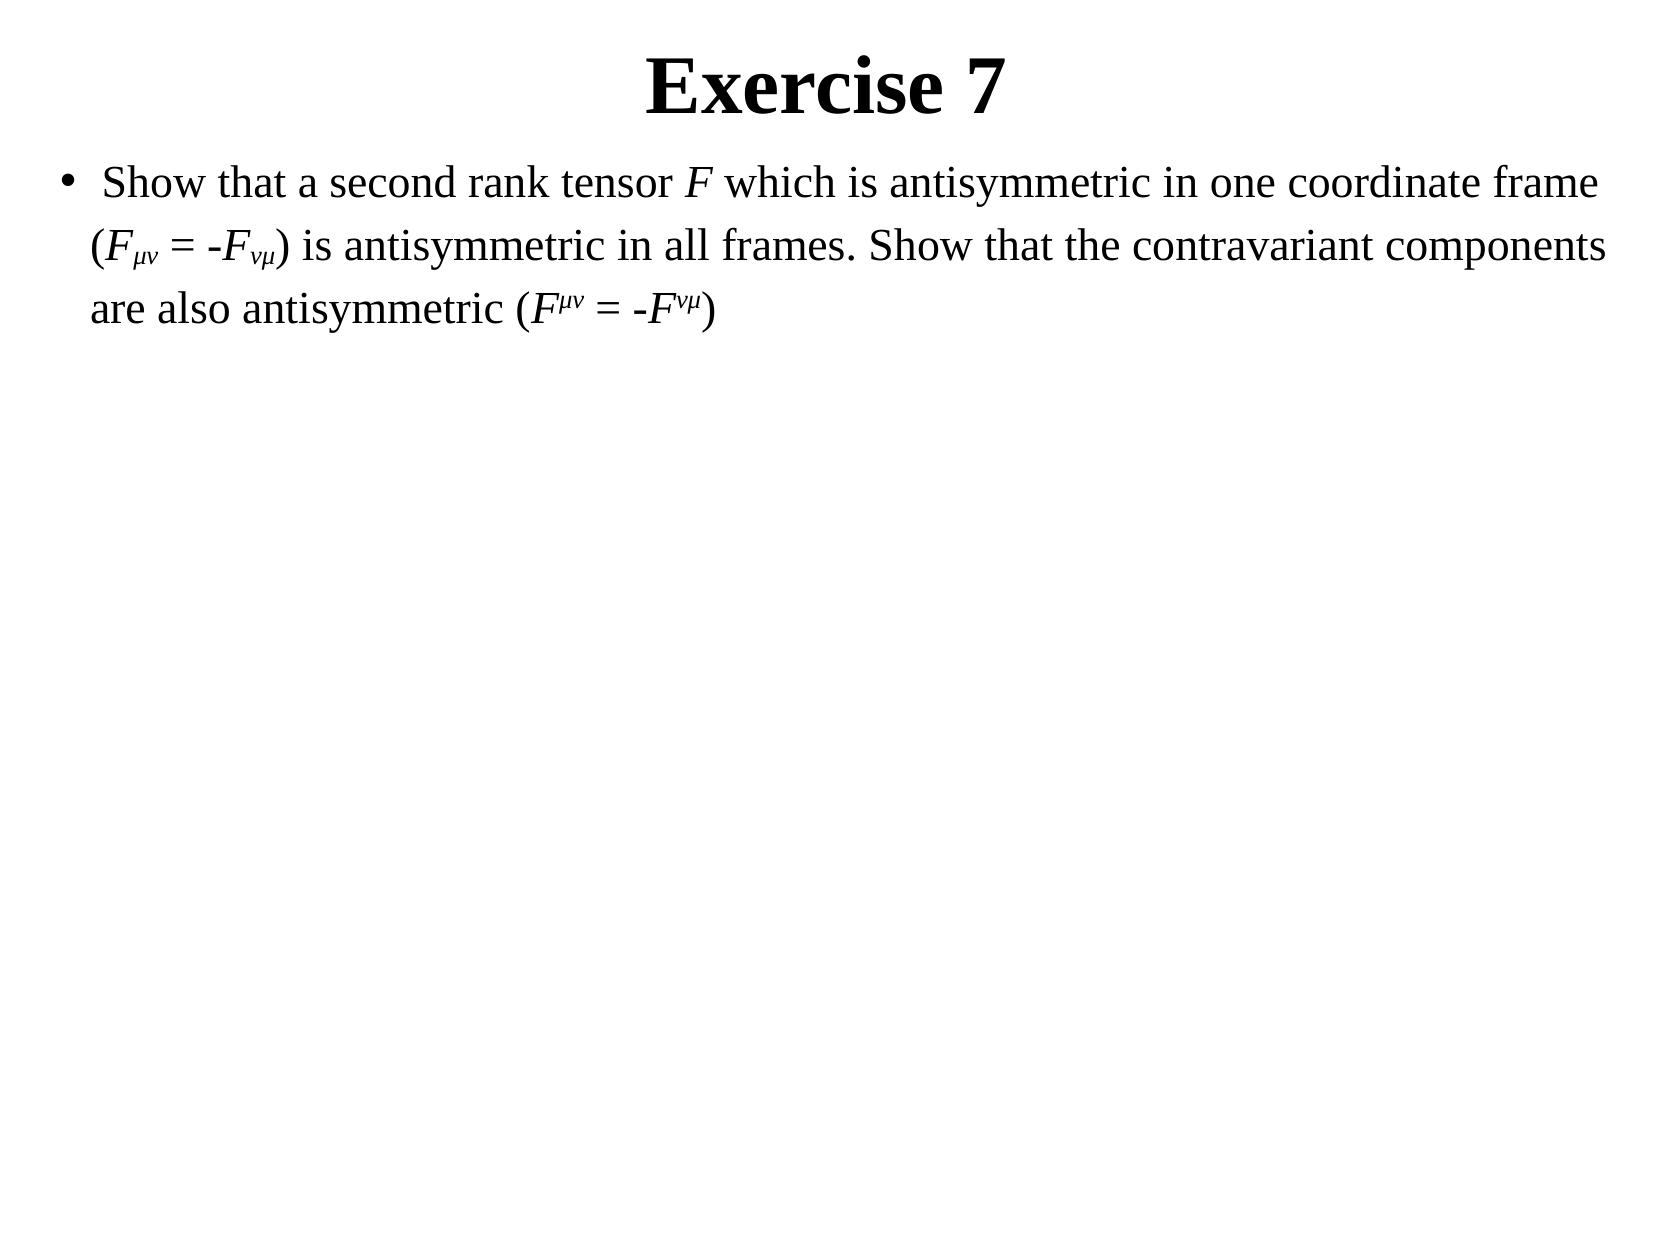

# Exercise 7
 Show that a second rank tensor F which is antisymmetric in one coordinate frame (Fμν = -Fνμ) is antisymmetric in all frames. Show that the contravariant components are also antisymmetric (Fμν = -Fνμ)